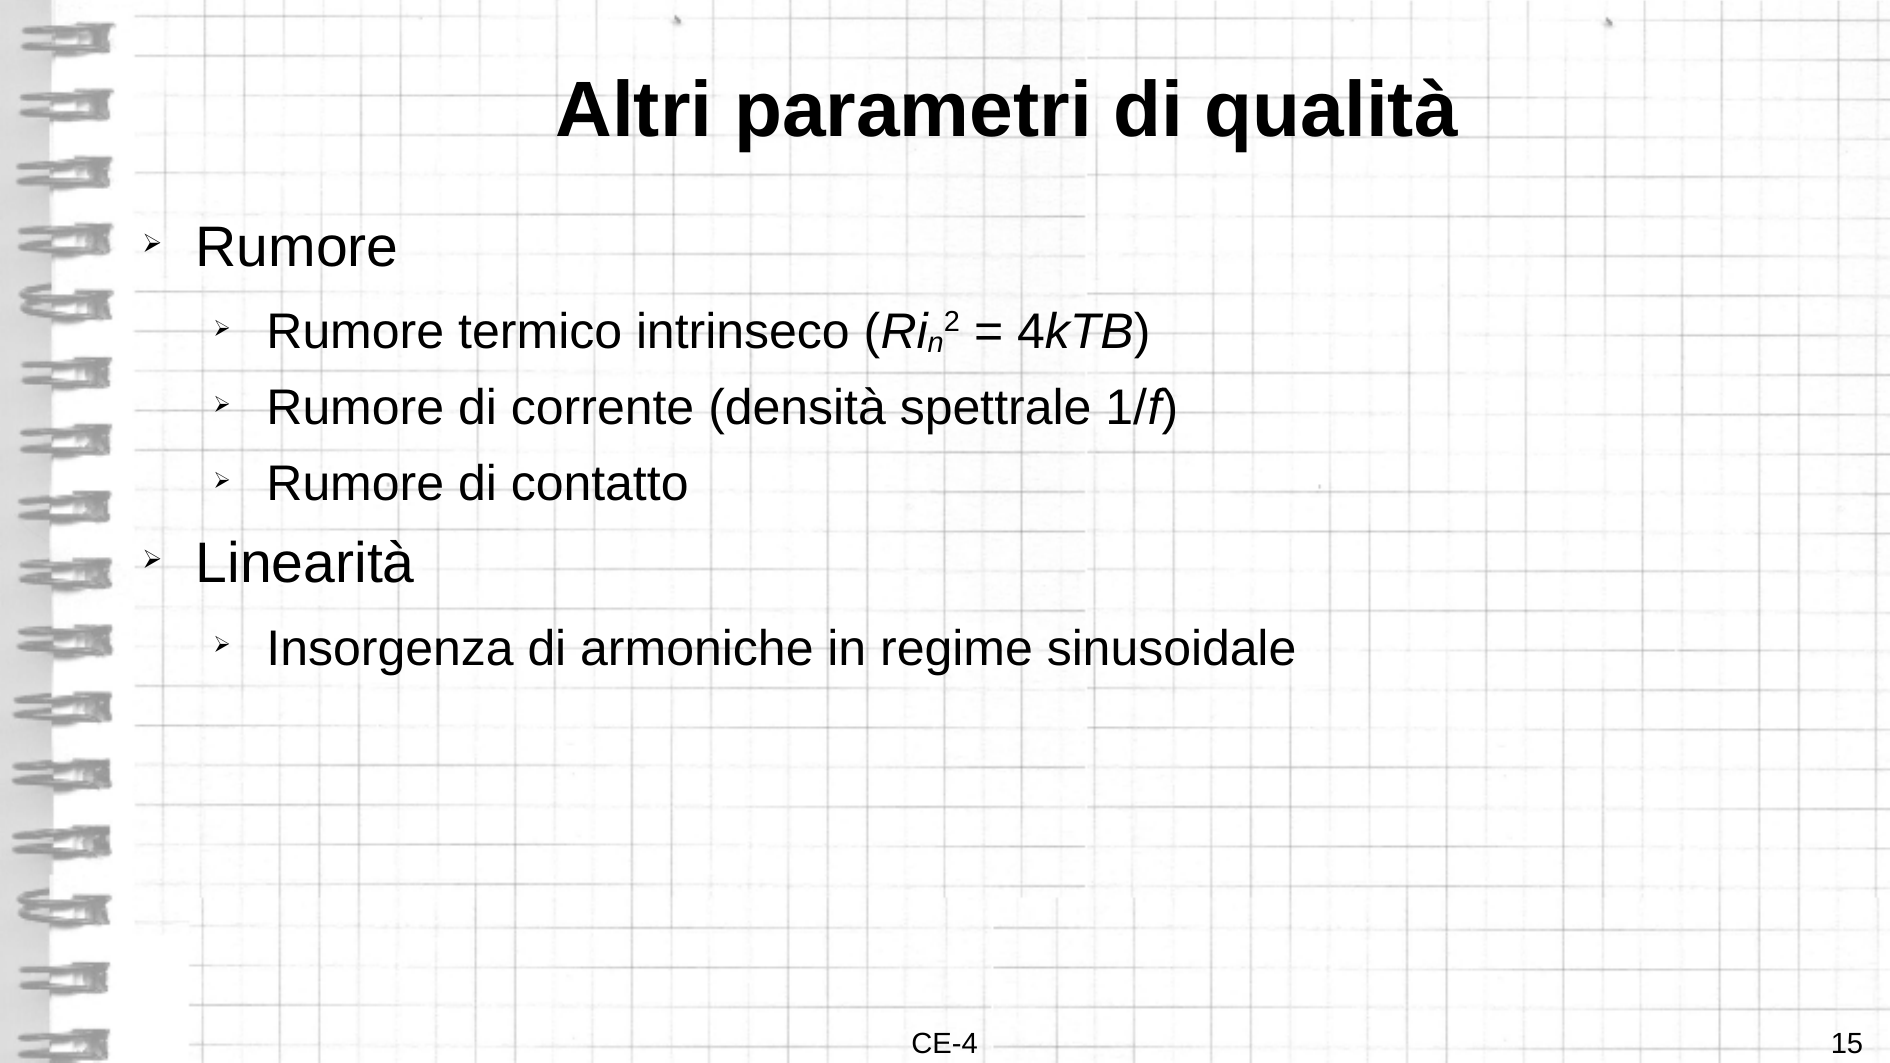

# Altri parametri di qualità
Rumore
Rumore termico intrinseco (Rin2 = 4kTB)
Rumore di corrente (densità spettrale 1/f)
Rumore di contatto
Linearità
Insorgenza di armoniche in regime sinusoidale
CE-4
15